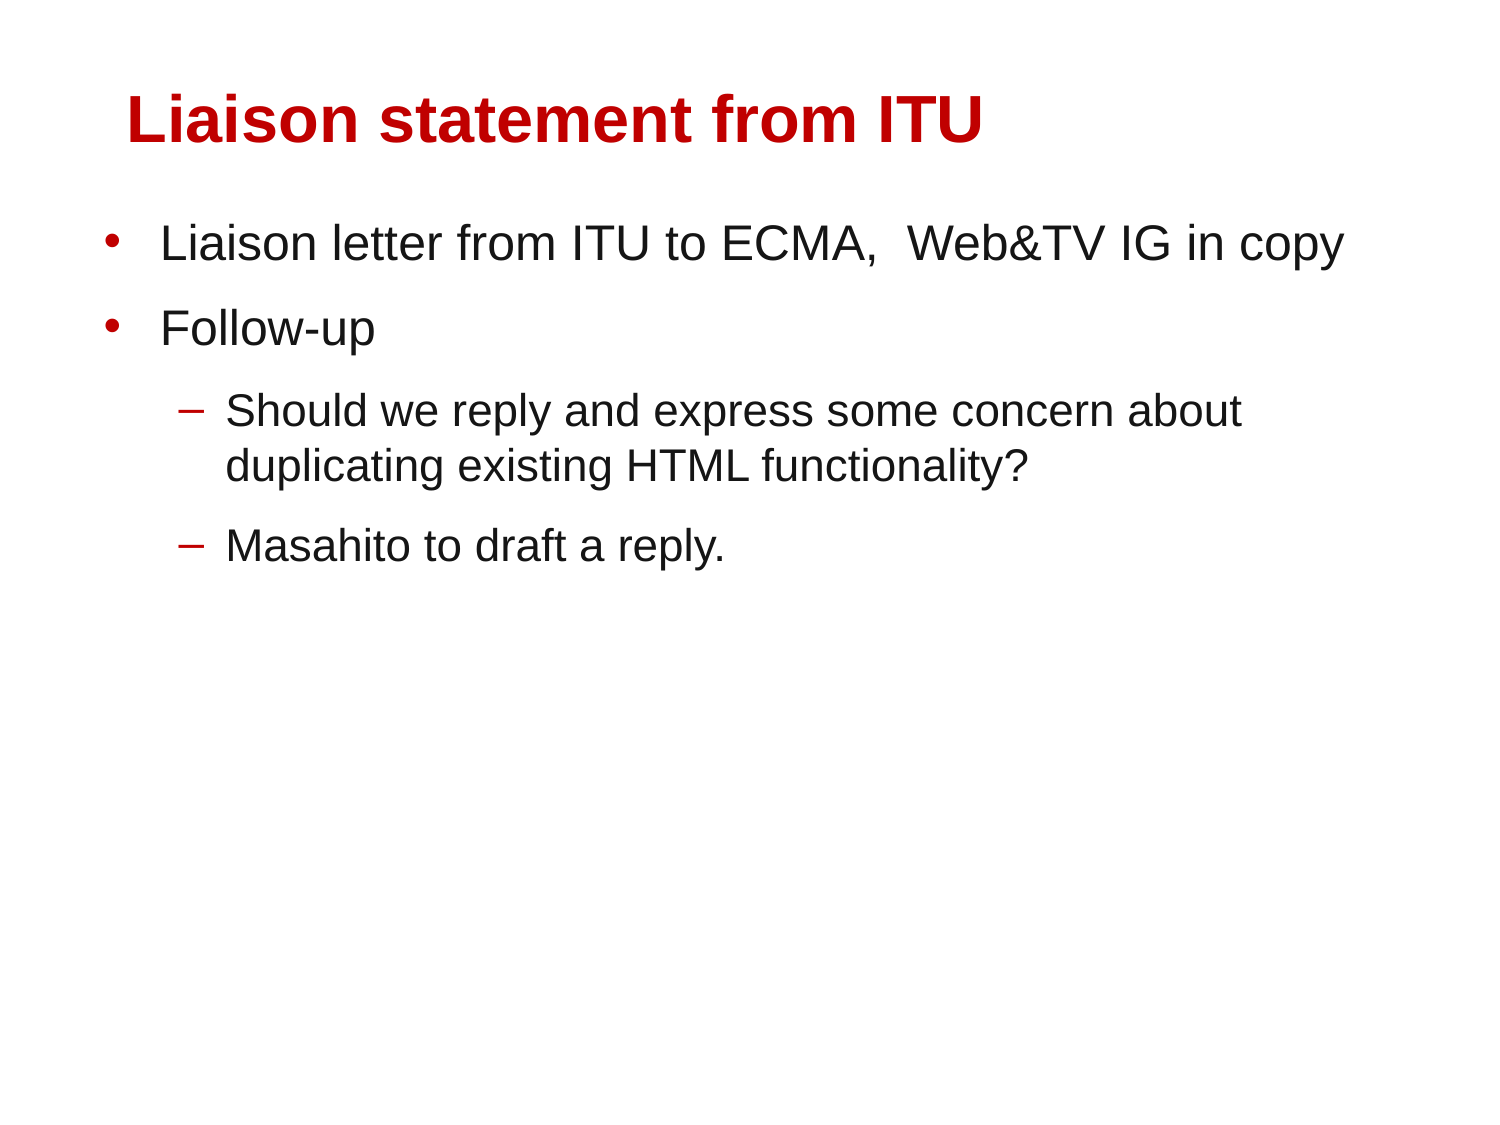

# Liaison statement from ITU
Liaison letter from ITU to ECMA, Web&TV IG in copy
Follow-up
Should we reply and express some concern about duplicating existing HTML functionality?
Masahito to draft a reply.